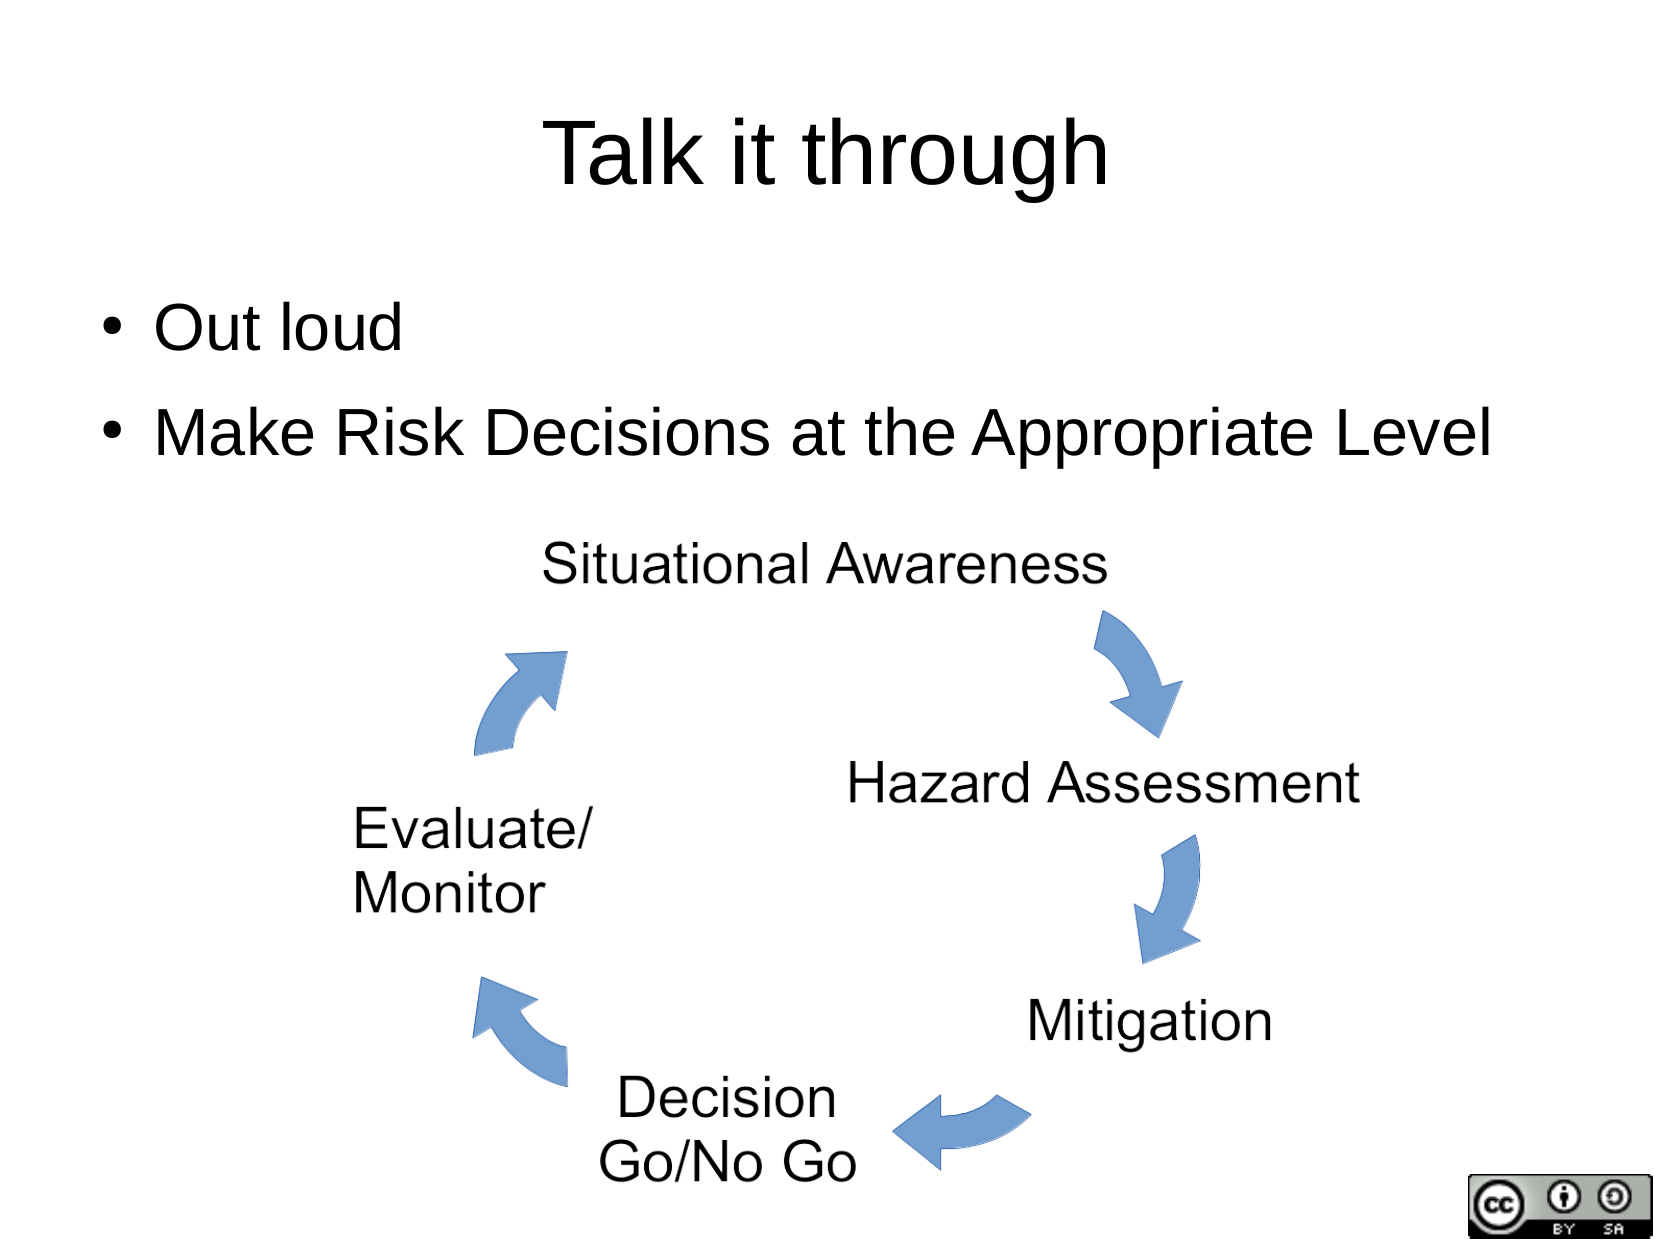

# Talk it through
Out loud
Make Risk Decisions at the Appropriate Level